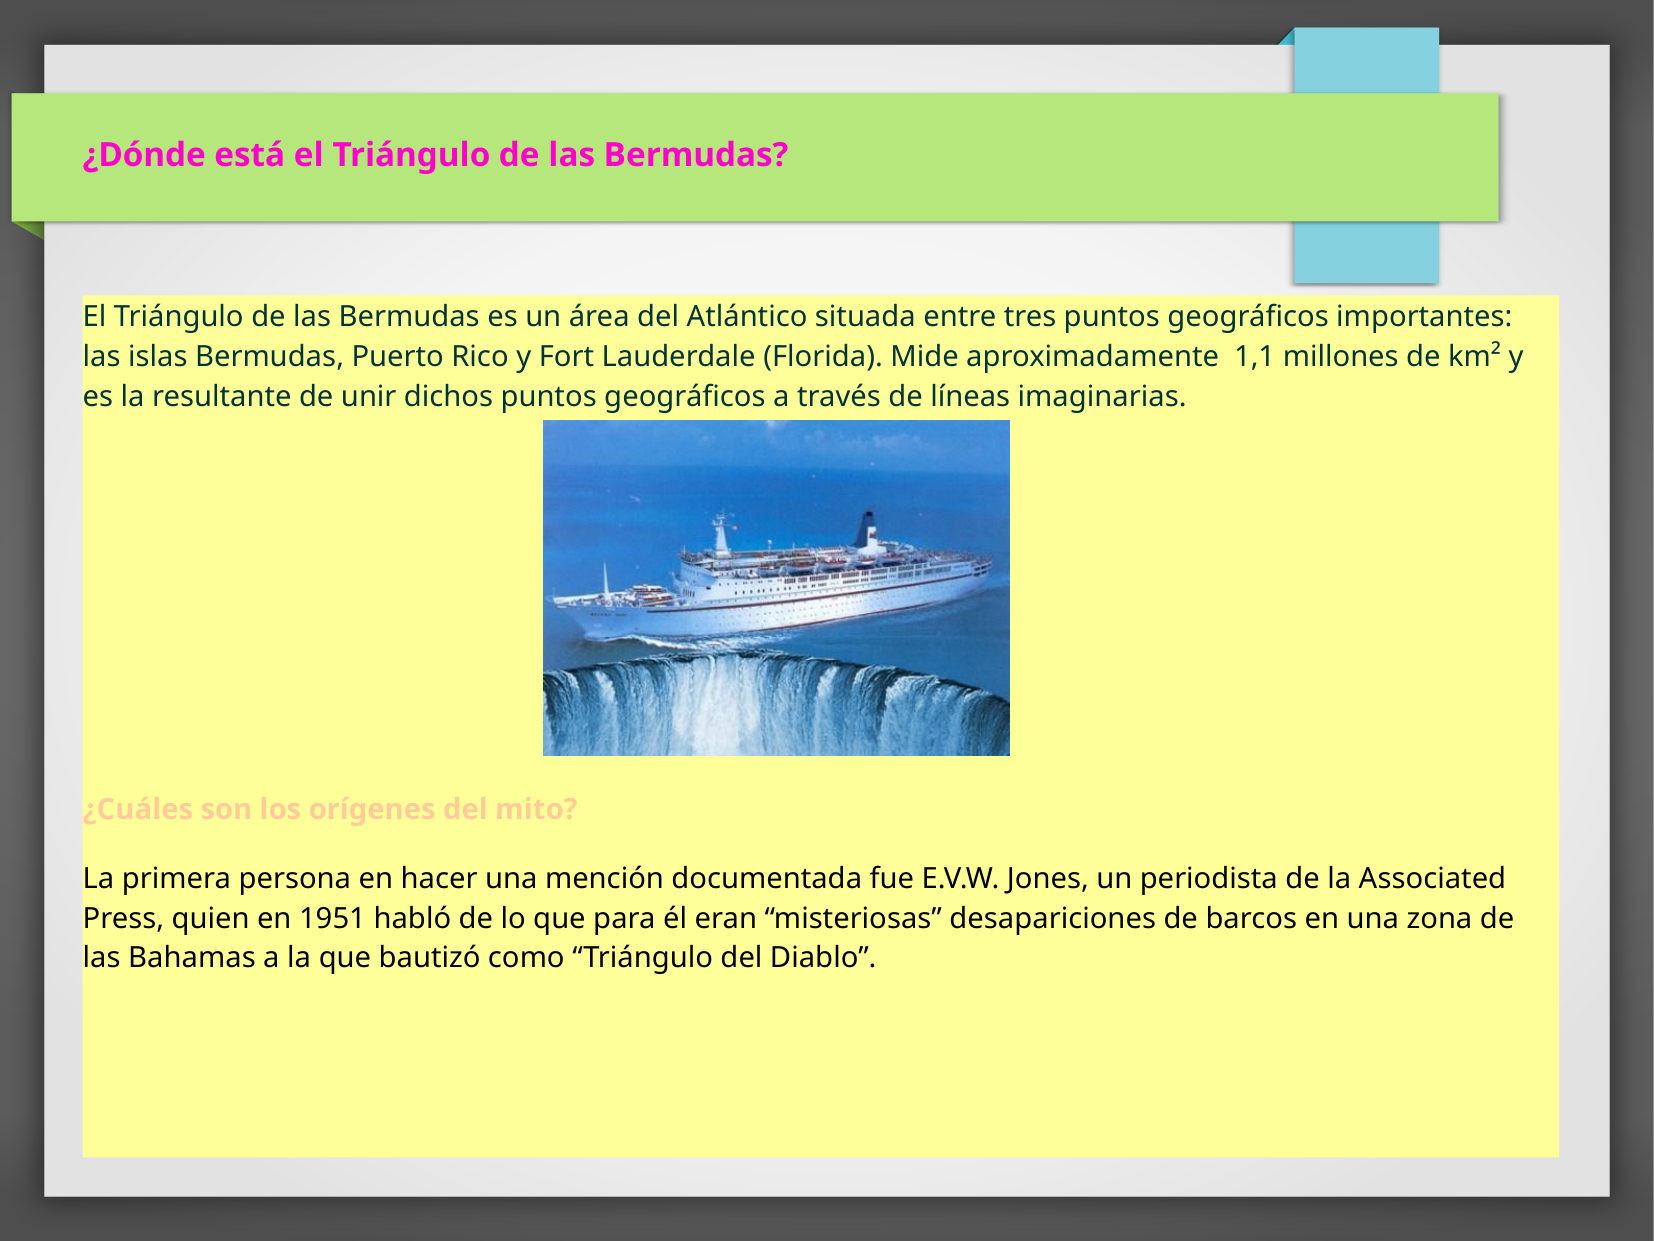

# ¿Dónde está el Triángulo de las Bermudas?
El Triángulo de las Bermudas es un área del Atlántico situada entre tres puntos geográficos importantes: las islas Bermudas, Puerto Rico y Fort Lauderdale (Florida). Mide aproximadamente  1,1 millones de km² y es la resultante de unir dichos puntos geográficos a través de líneas imaginarias.
¿Cuáles son los orígenes del mito?
La primera persona en hacer una mención documentada fue E.V.W. Jones, un periodista de la Associated Press, quien en 1951 habló de lo que para él eran “misteriosas” desapariciones de barcos en una zona de las Bahamas a la que bautizó como “Triángulo del Diablo”.